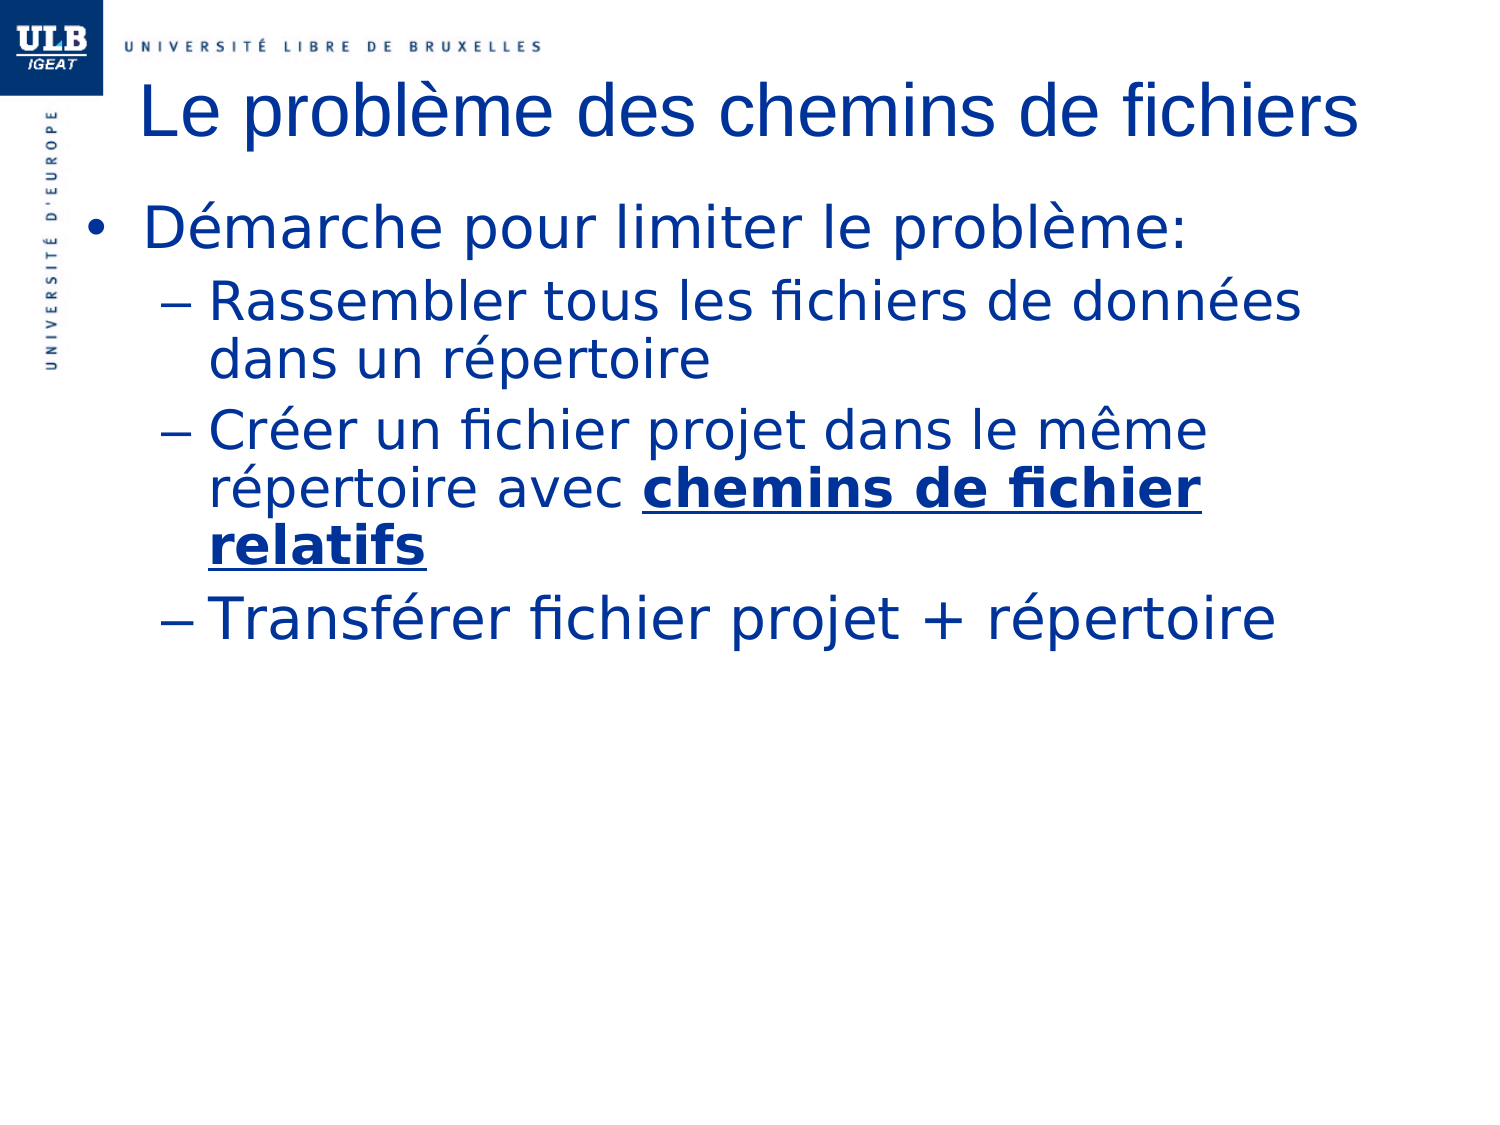

# Le problème des chemins de fichiers
Démarche pour limiter le problème:
Rassembler tous les fichiers de données dans un répertoire
Créer un fichier projet dans le même répertoire avec chemins de fichier relatifs
Transférer fichier projet + répertoire